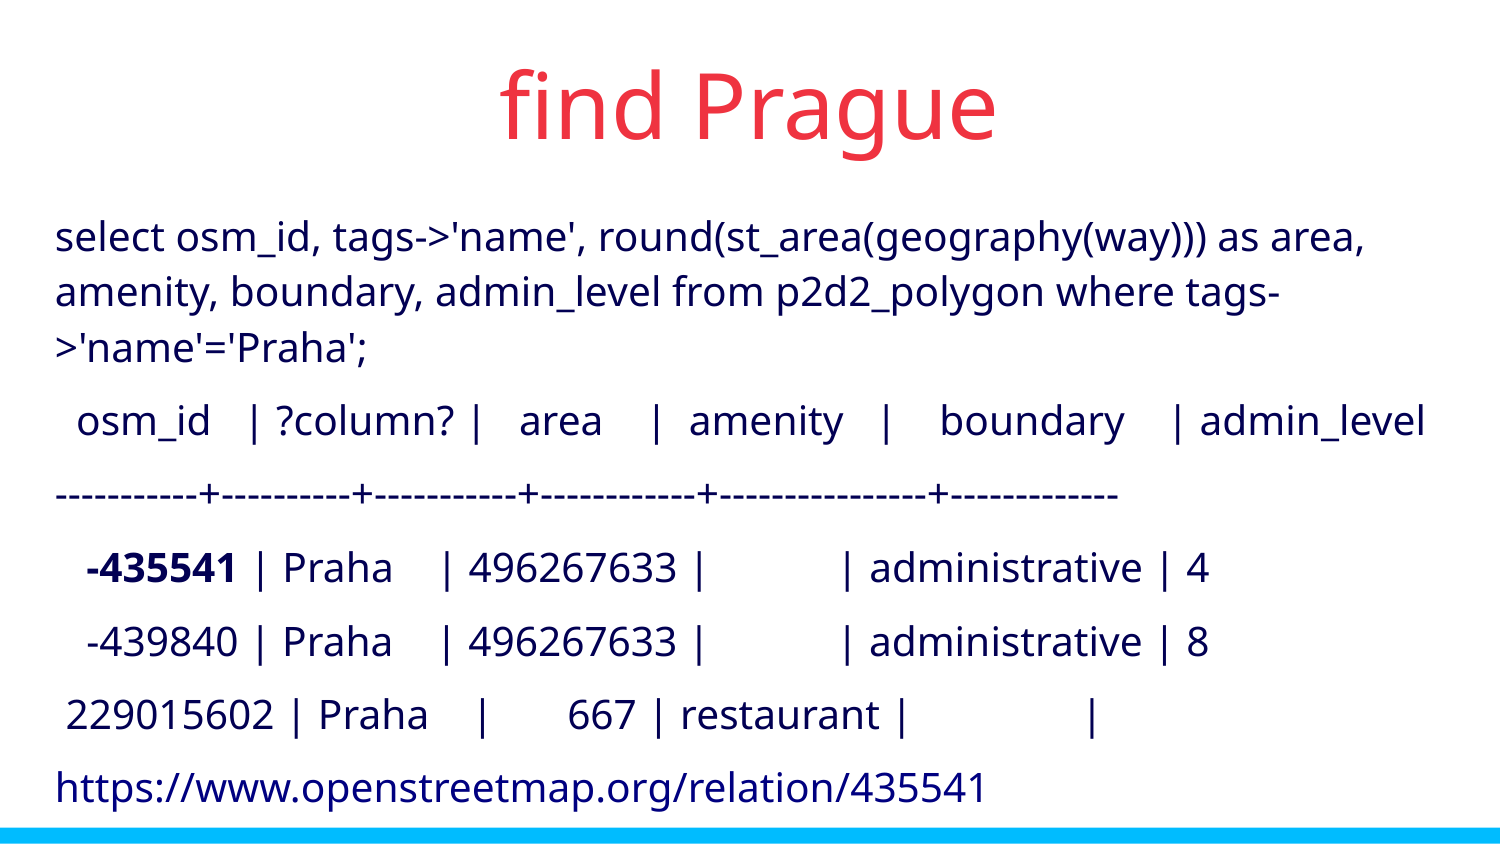

# find Prague
select osm_id, tags->'name', round(st_area(geography(way))) as area, amenity, boundary, admin_level from p2d2_polygon where tags->'name'='Praha';
 osm_id | ?column? | area | amenity | boundary | admin_level
-----------+----------+-----------+------------+----------------+-------------
 -435541 | Praha | 496267633 | | administrative | 4
 -439840 | Praha | 496267633 | | administrative | 8
 229015602 | Praha | 667 | restaurant | |
https://www.openstreetmap.org/relation/435541